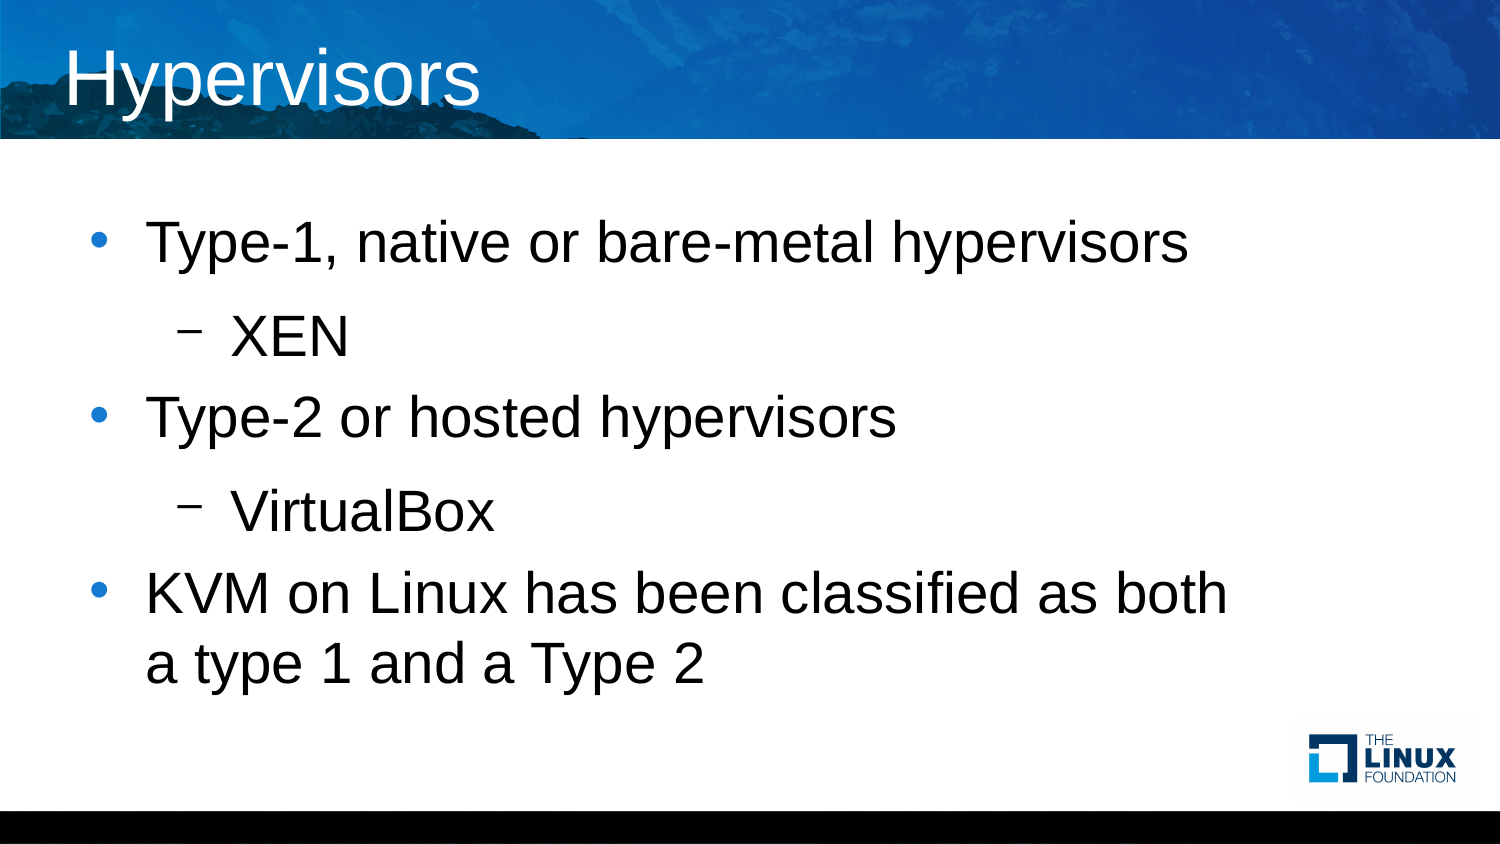

# Hypervisors
Type-1, native or bare-metal hypervisors
XEN
Type-2 or hosted hypervisors
VirtualBox
KVM on Linux has been classified as both a type 1 and a Type 2